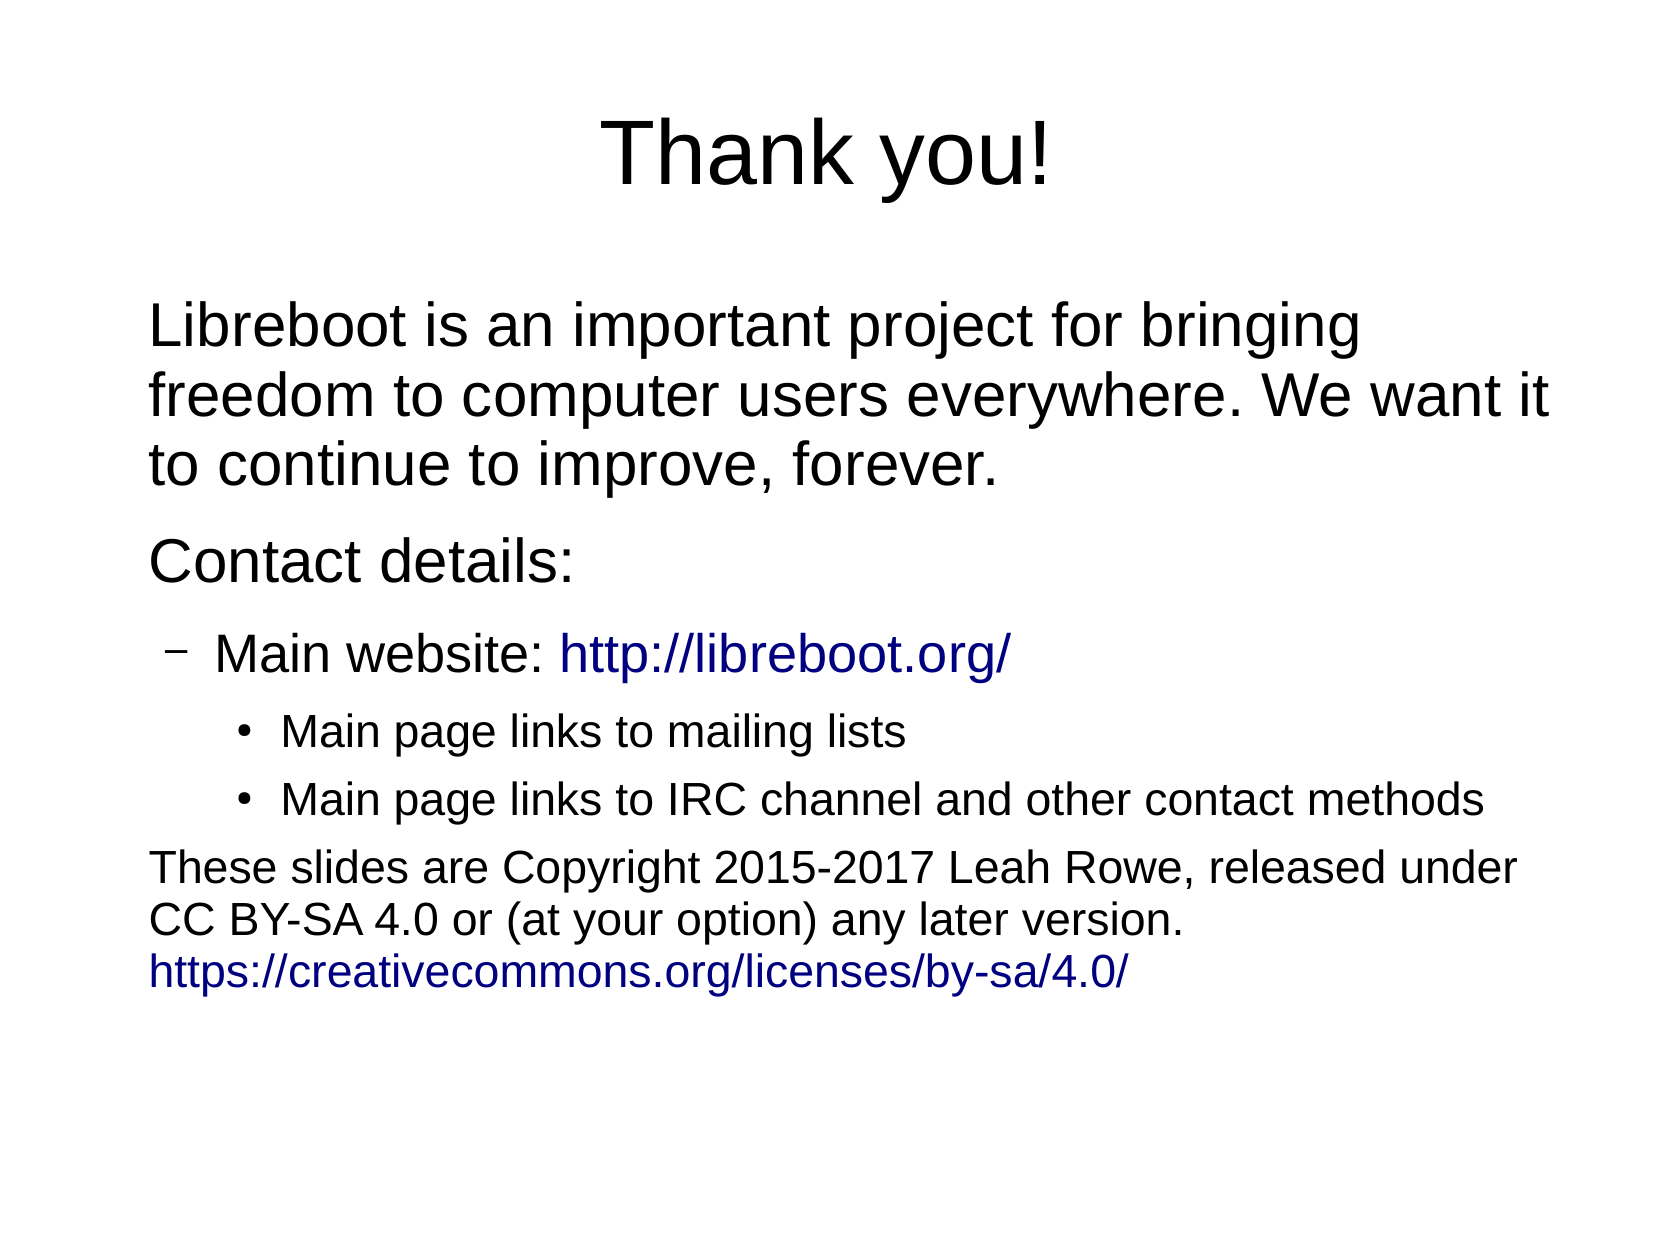

# Thank you!
Libreboot is an important project for bringing freedom to computer users everywhere. We want it to continue to improve, forever.
Contact details:
Main website: http://libreboot.org/
Main page links to mailing lists
Main page links to IRC channel and other contact methods
These slides are Copyright 2015-2017 Leah Rowe, released under CC BY-SA 4.0 or (at your option) any later version. https://creativecommons.org/licenses/by-sa/4.0/